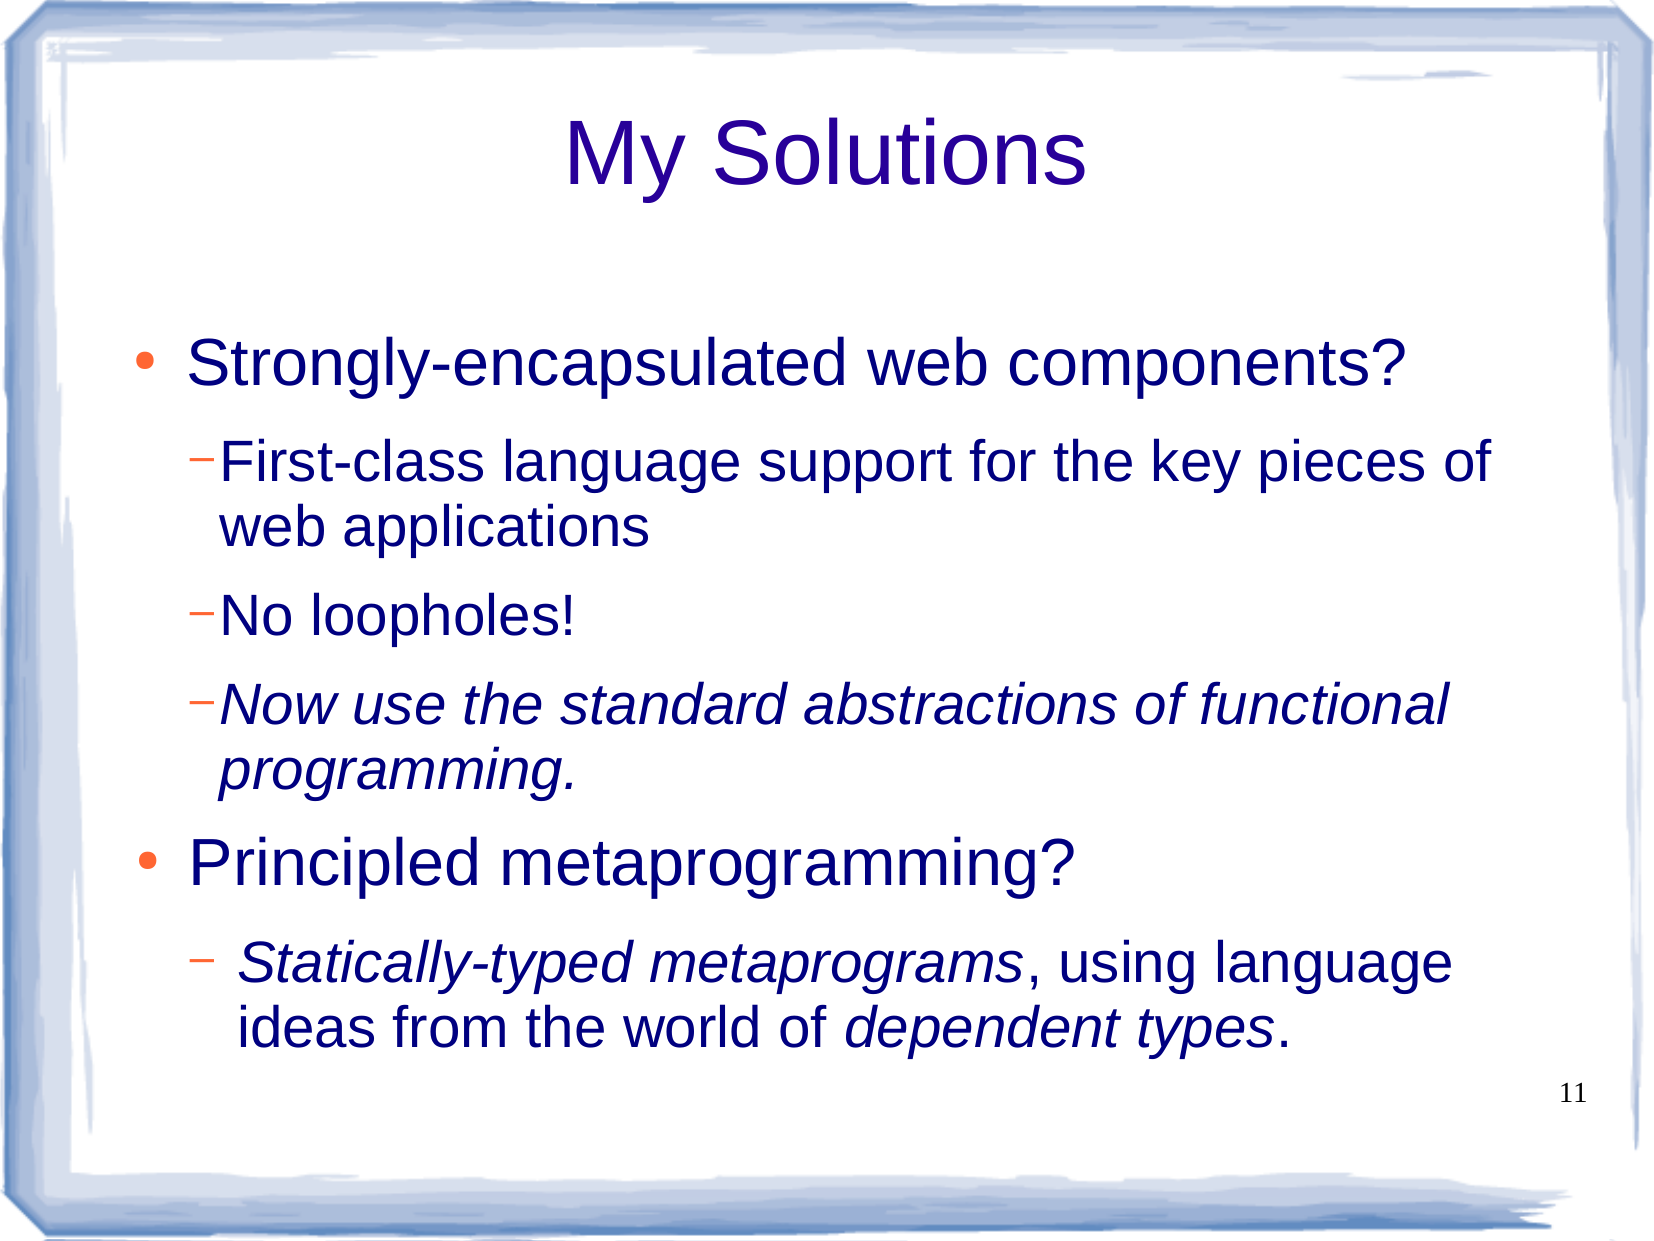

# My Solutions
Strongly-encapsulated web components?
First-class language support for the key pieces of web applications
No loopholes!
Now use the standard abstractions of functional programming.
Principled metaprogramming?
Statically-typed metaprograms, using language ideas from the world of dependent types.
11